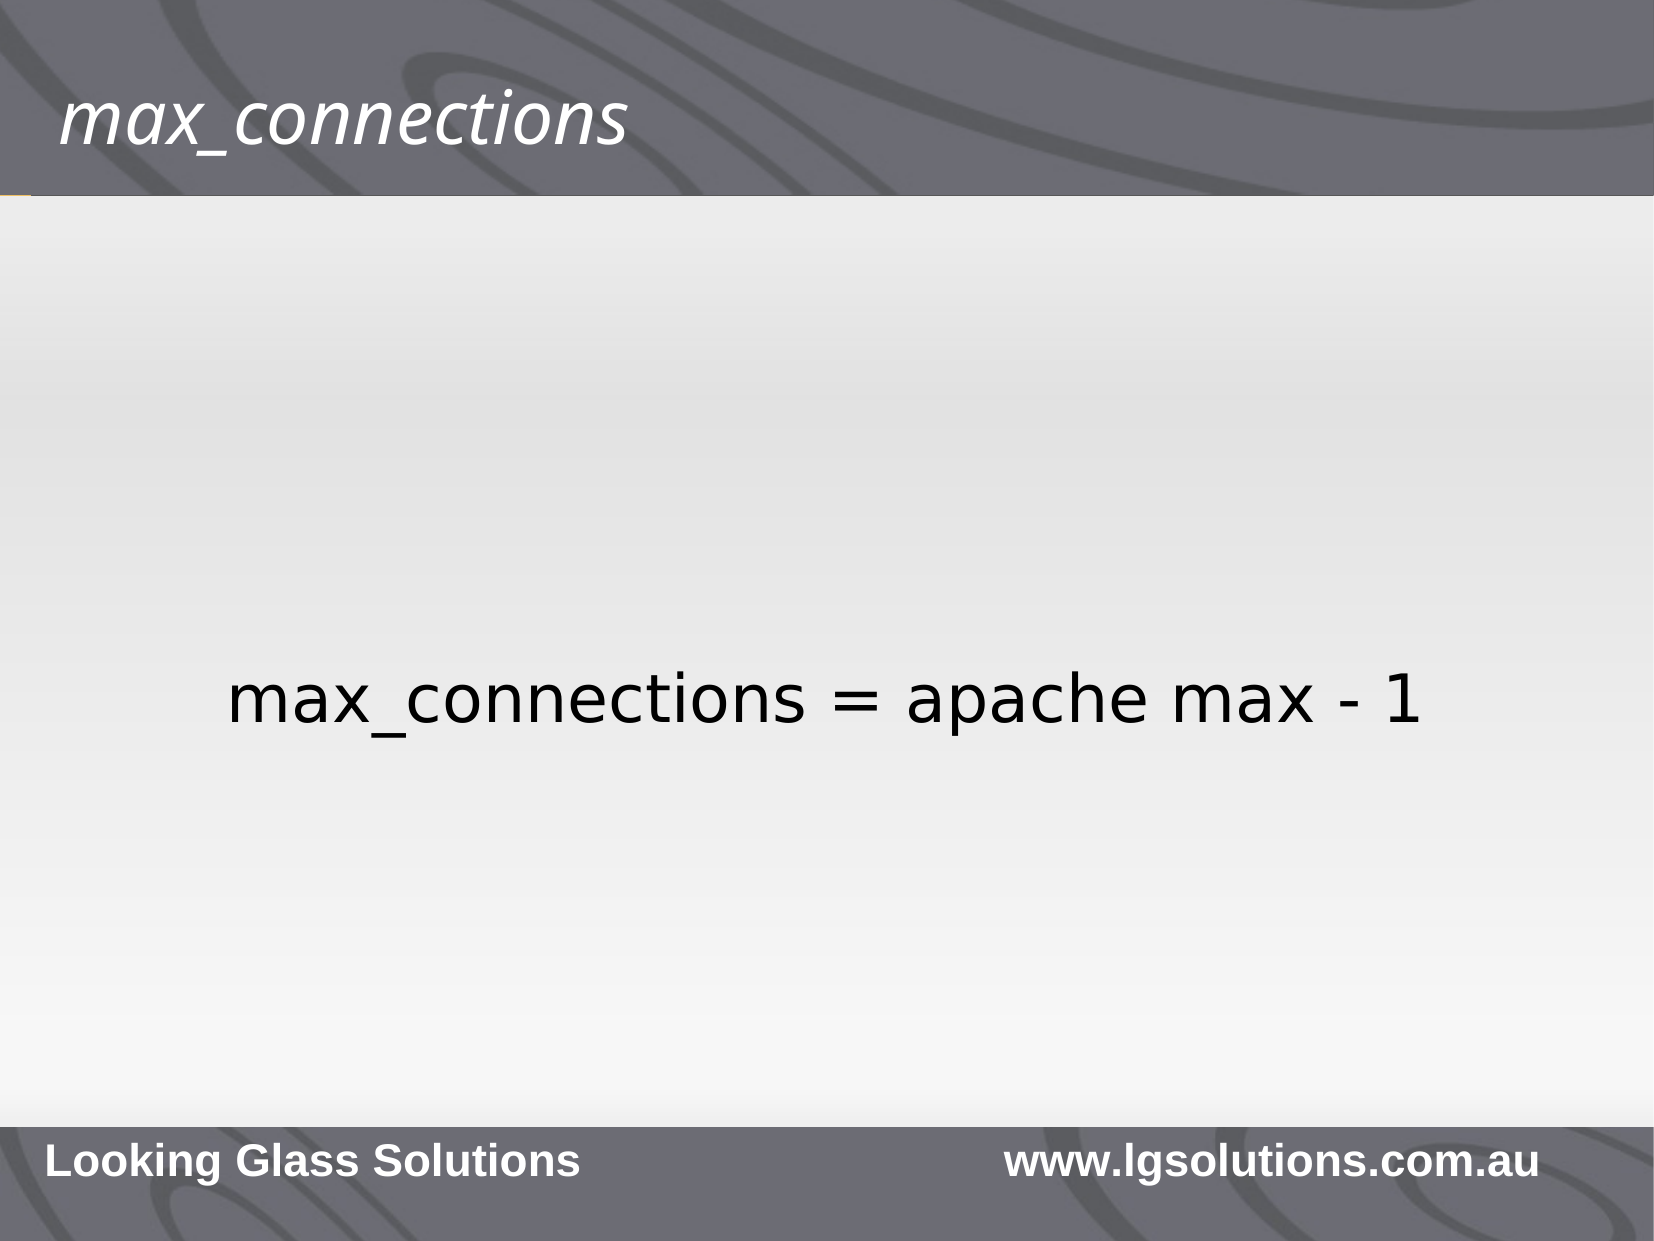

# max_connections
max_connections = apache max - 1